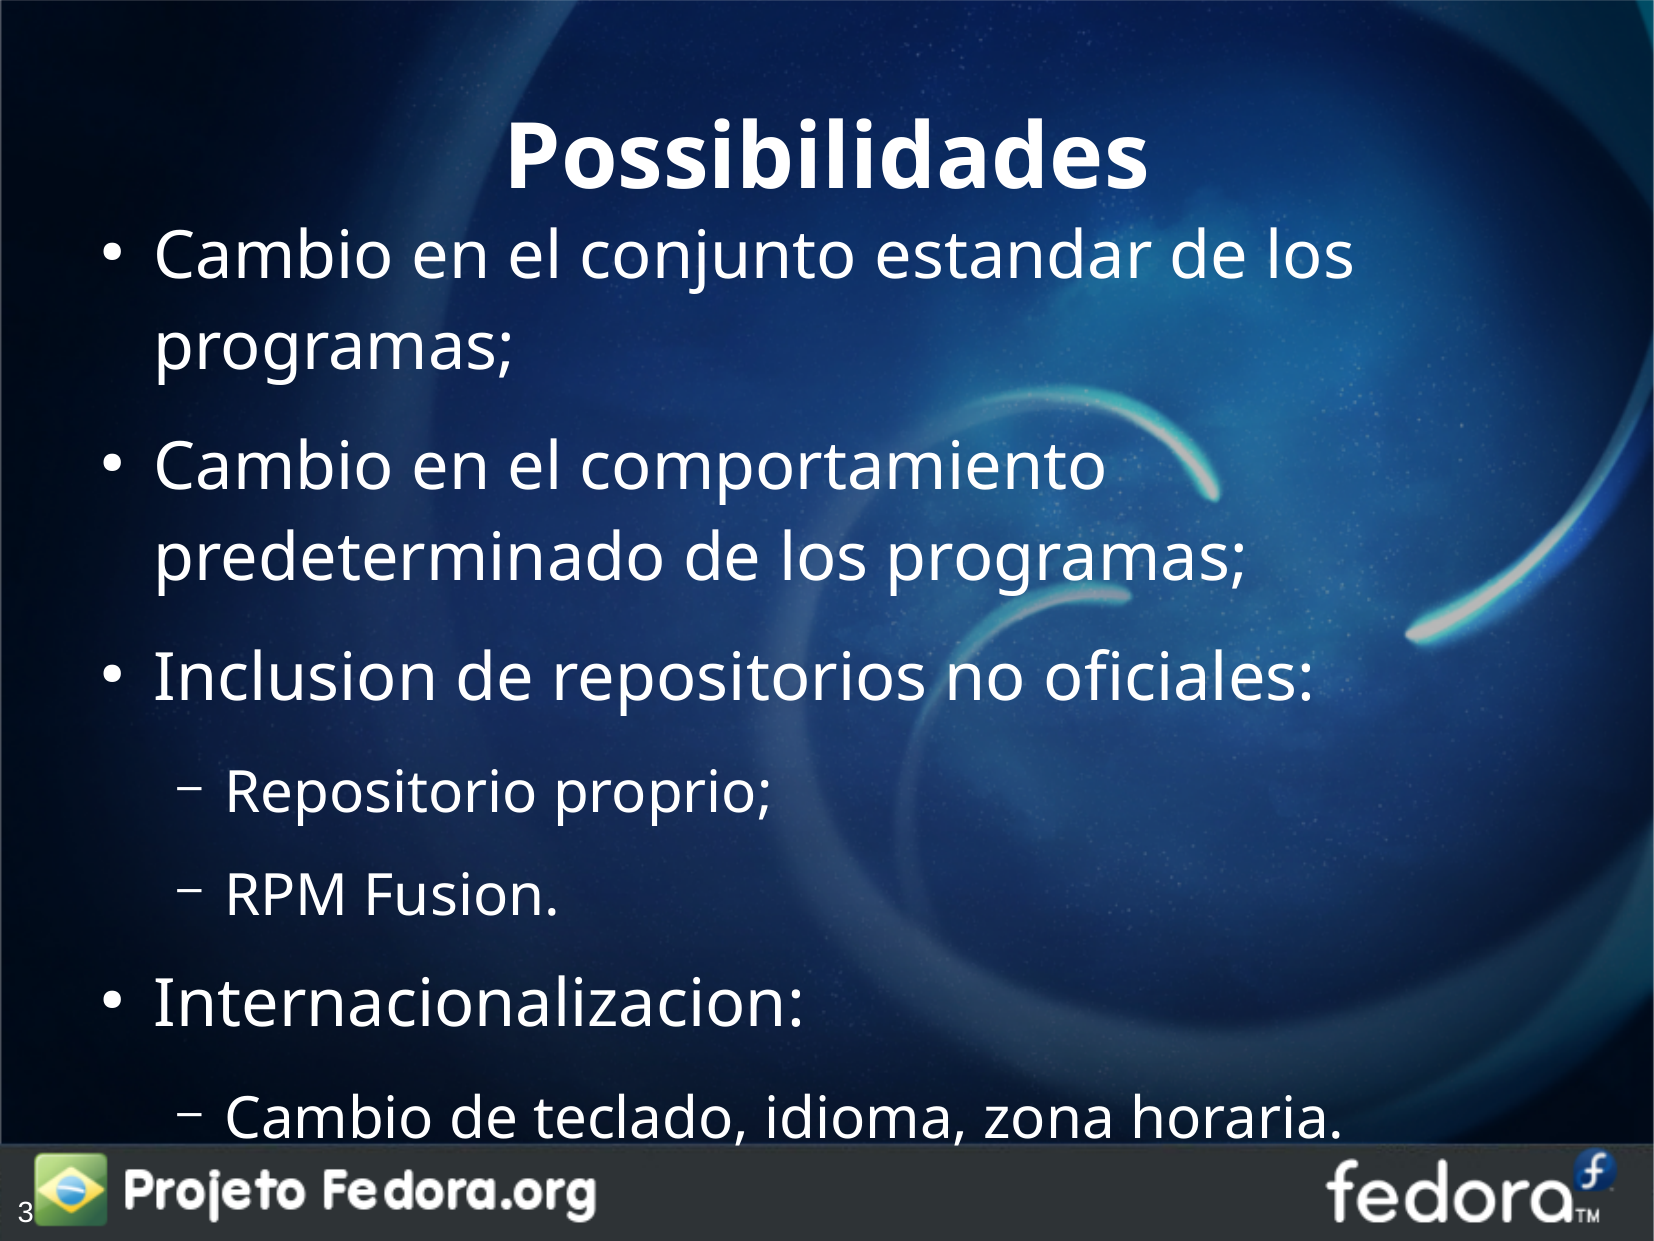

# Possibilidades
Cambio en el conjunto estandar de los programas;
Cambio en el comportamiento predeterminado de los programas;
Inclusion de repositorios no oficiales:
Repositorio proprio;
RPM Fusion.
Internacionalizacion:
Cambio de teclado, idioma, zona horaria.
3